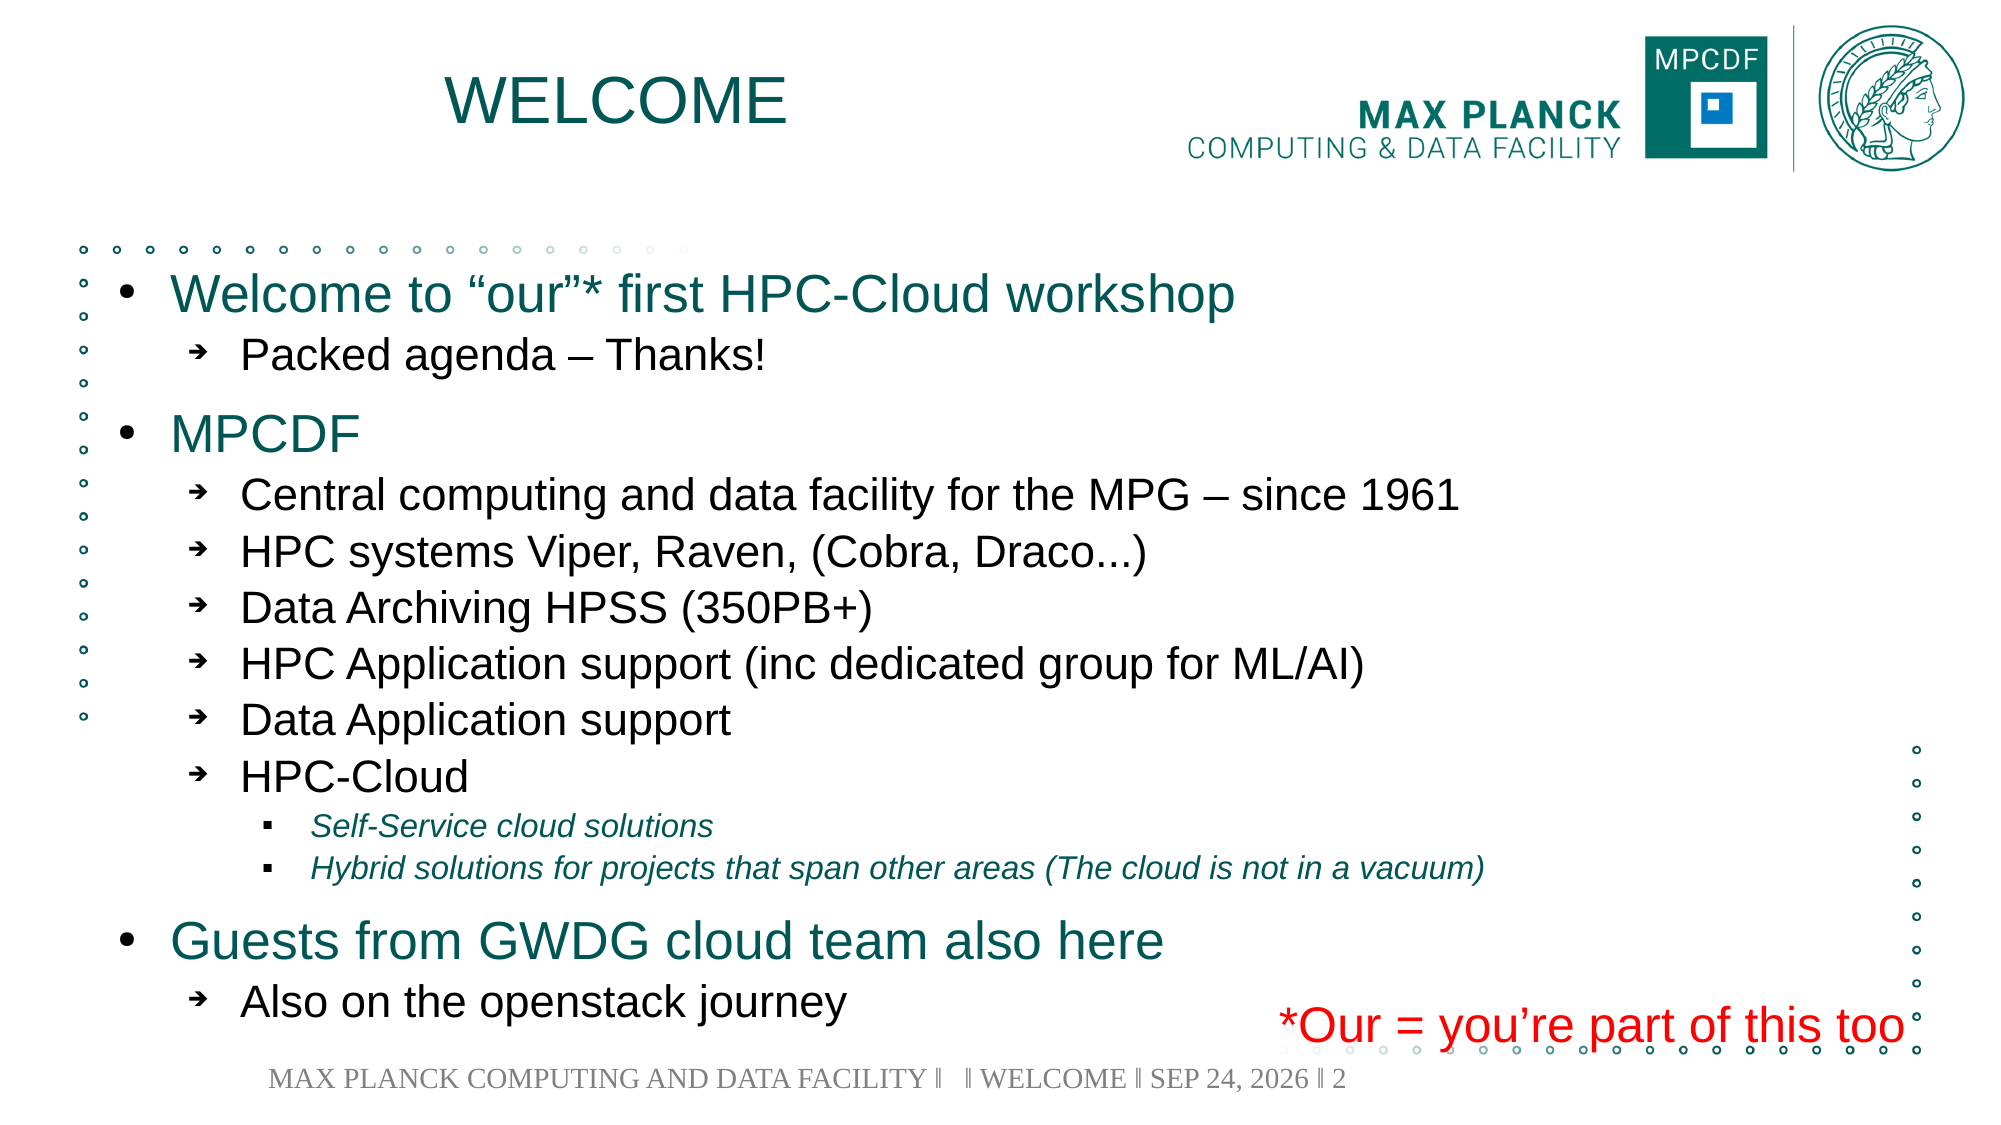

# Welcome
Welcome to “our”* first HPC-Cloud workshop
Packed agenda – Thanks!
MPCDF
Central computing and data facility for the MPG – since 1961
HPC systems Viper, Raven, (Cobra, Draco...)
Data Archiving HPSS (350PB+)
HPC Application support (inc dedicated group for ML/AI)
Data Application support
HPC-Cloud
Self-Service cloud solutions
Hybrid solutions for projects that span other areas (The cloud is not in a vacuum)
Guests from GWDG cloud team also here
Also on the openstack journey
*Our = you’re part of this too
Welcome